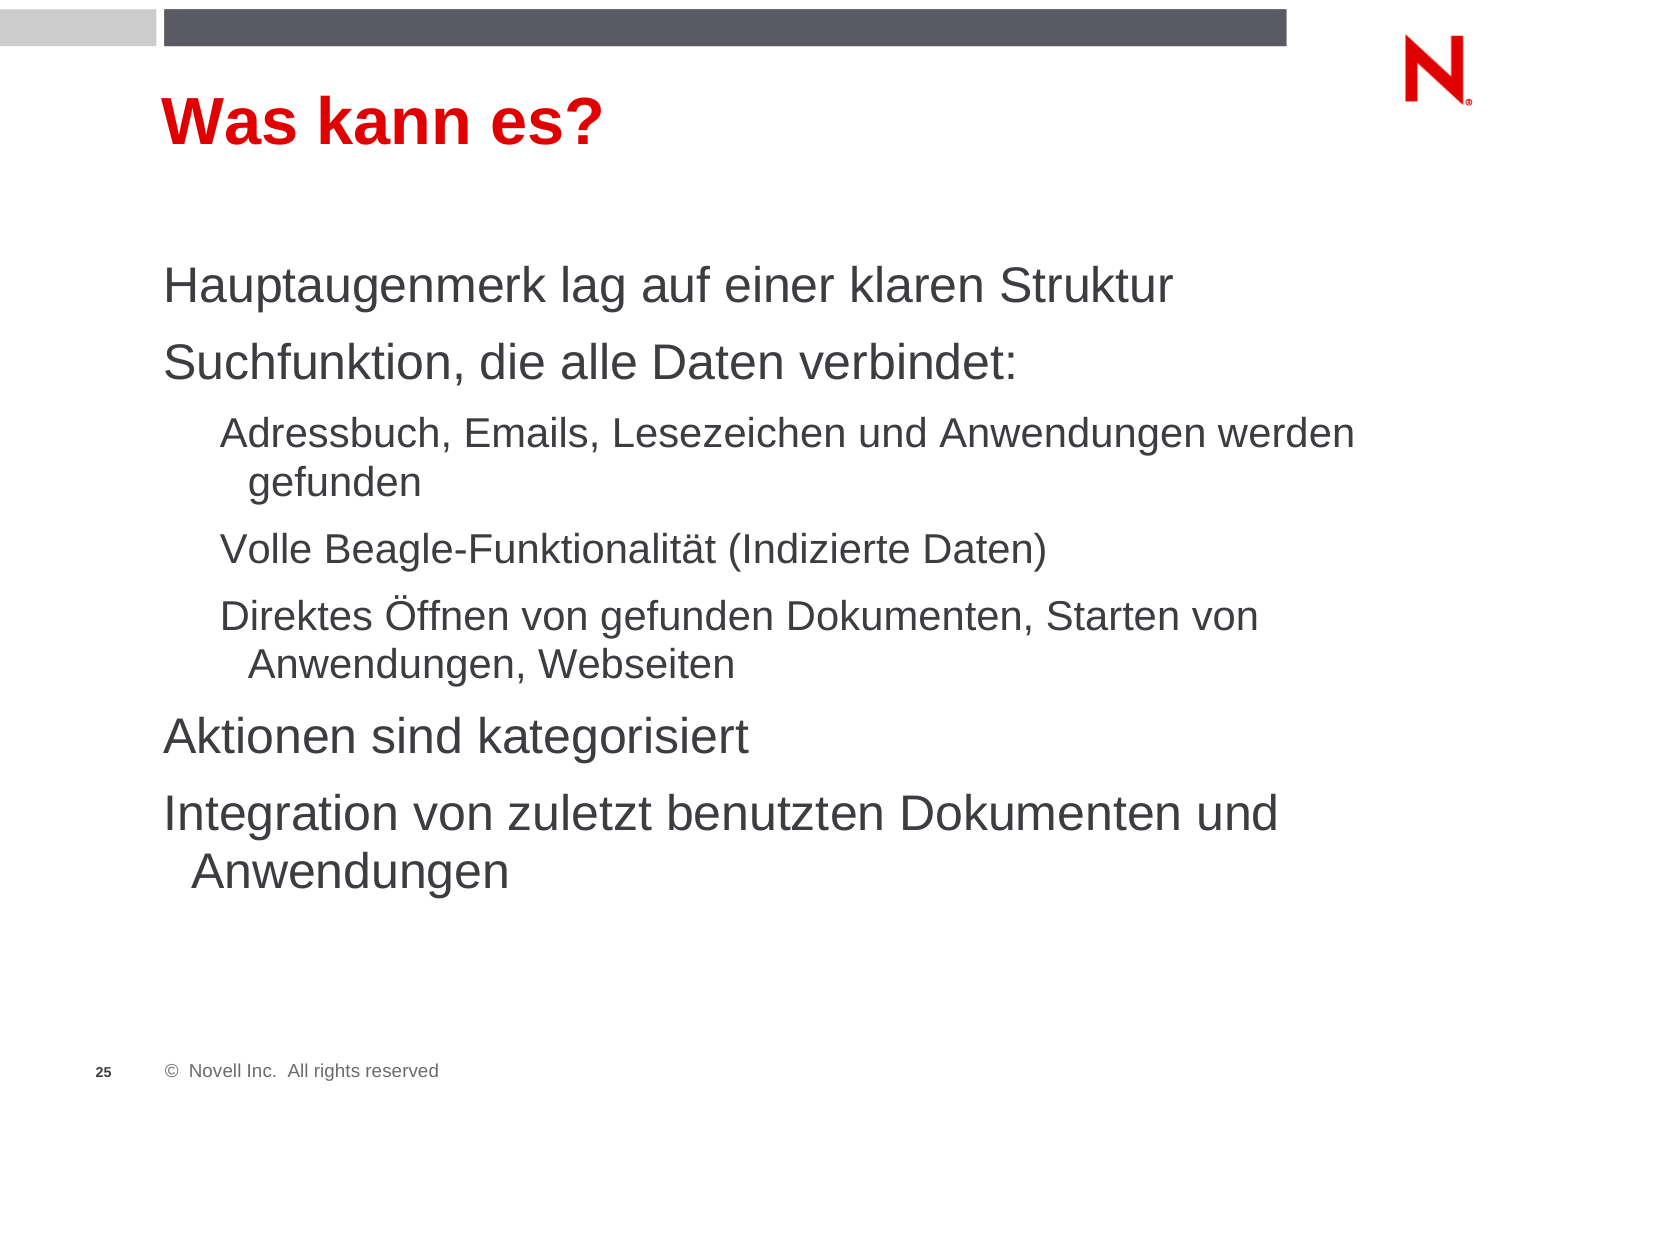

# Was kann es?
Hauptaugenmerk lag auf einer klaren Struktur
Suchfunktion, die alle Daten verbindet:
Adressbuch, Emails, Lesezeichen und Anwendungen werden gefunden
Volle Beagle-Funktionalität (Indizierte Daten)
Direktes Öffnen von gefunden Dokumenten, Starten von Anwendungen, Webseiten
Aktionen sind kategorisiert
Integration von zuletzt benutzten Dokumenten und Anwendungen